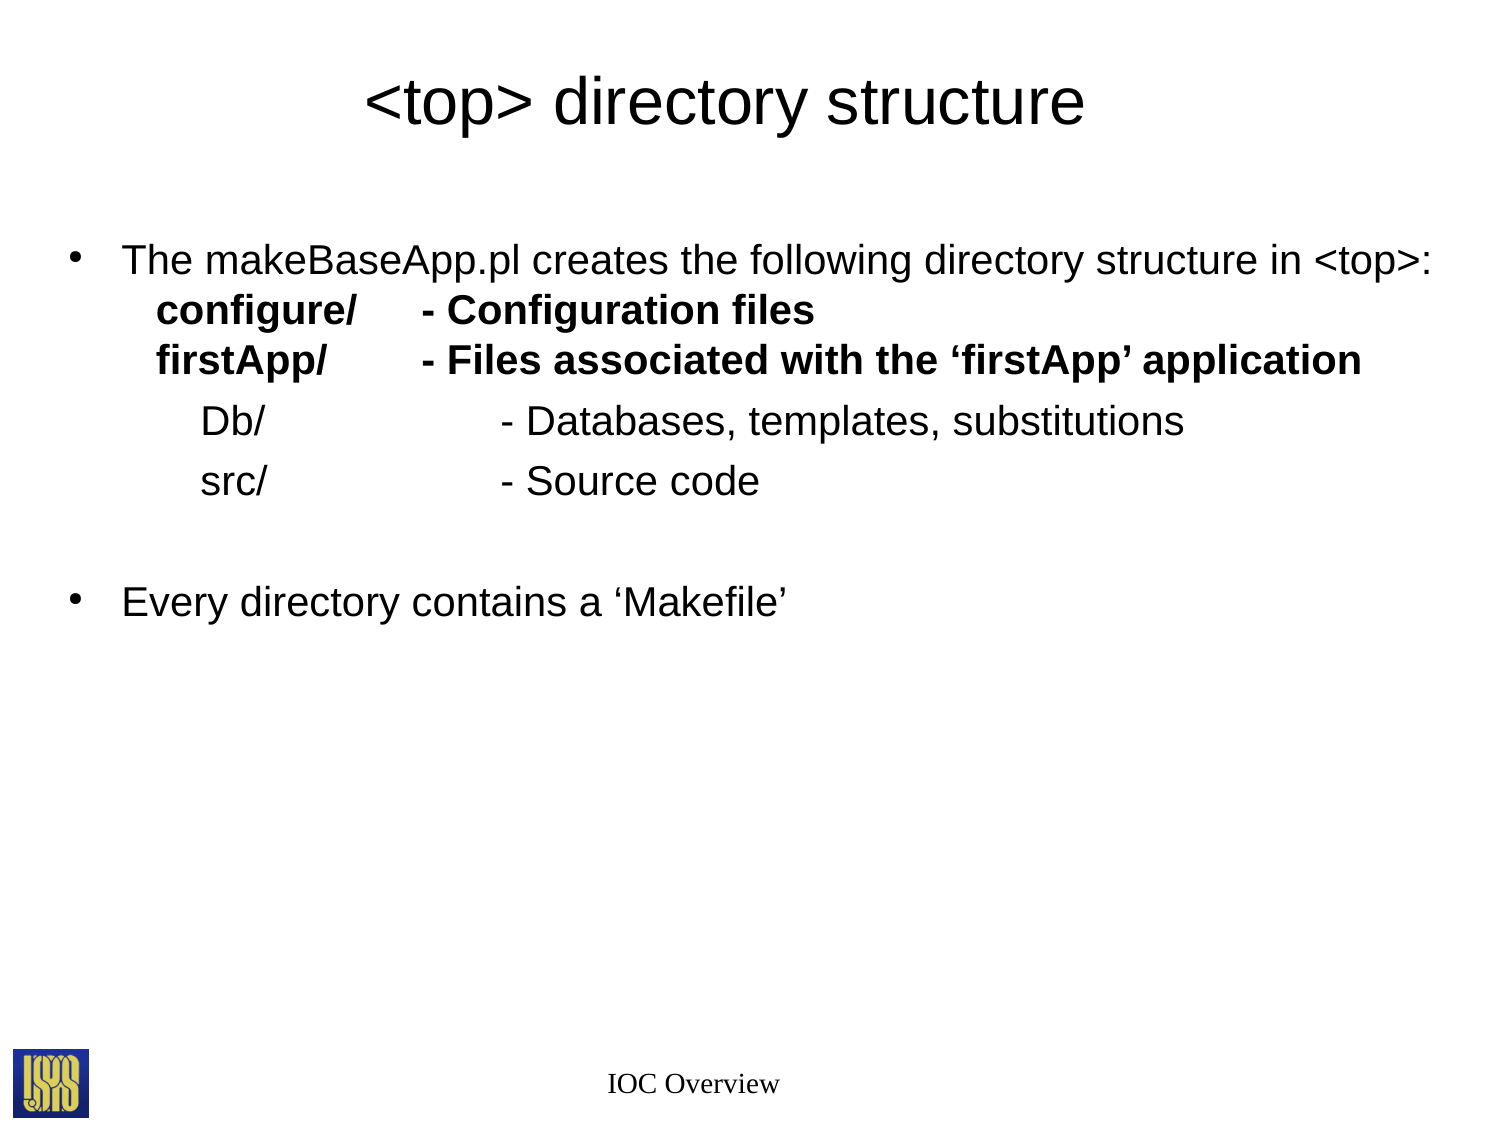

# <top> directory structure
The makeBaseApp.pl creates the following directory structure in <top>: configure/	- Configuration files
 firstApp/ 	- Files associated with the ‘firstApp’ application
		Db/		- Databases, templates, substitutions
		src/		- Source code
Every directory contains a ‘Makefile’